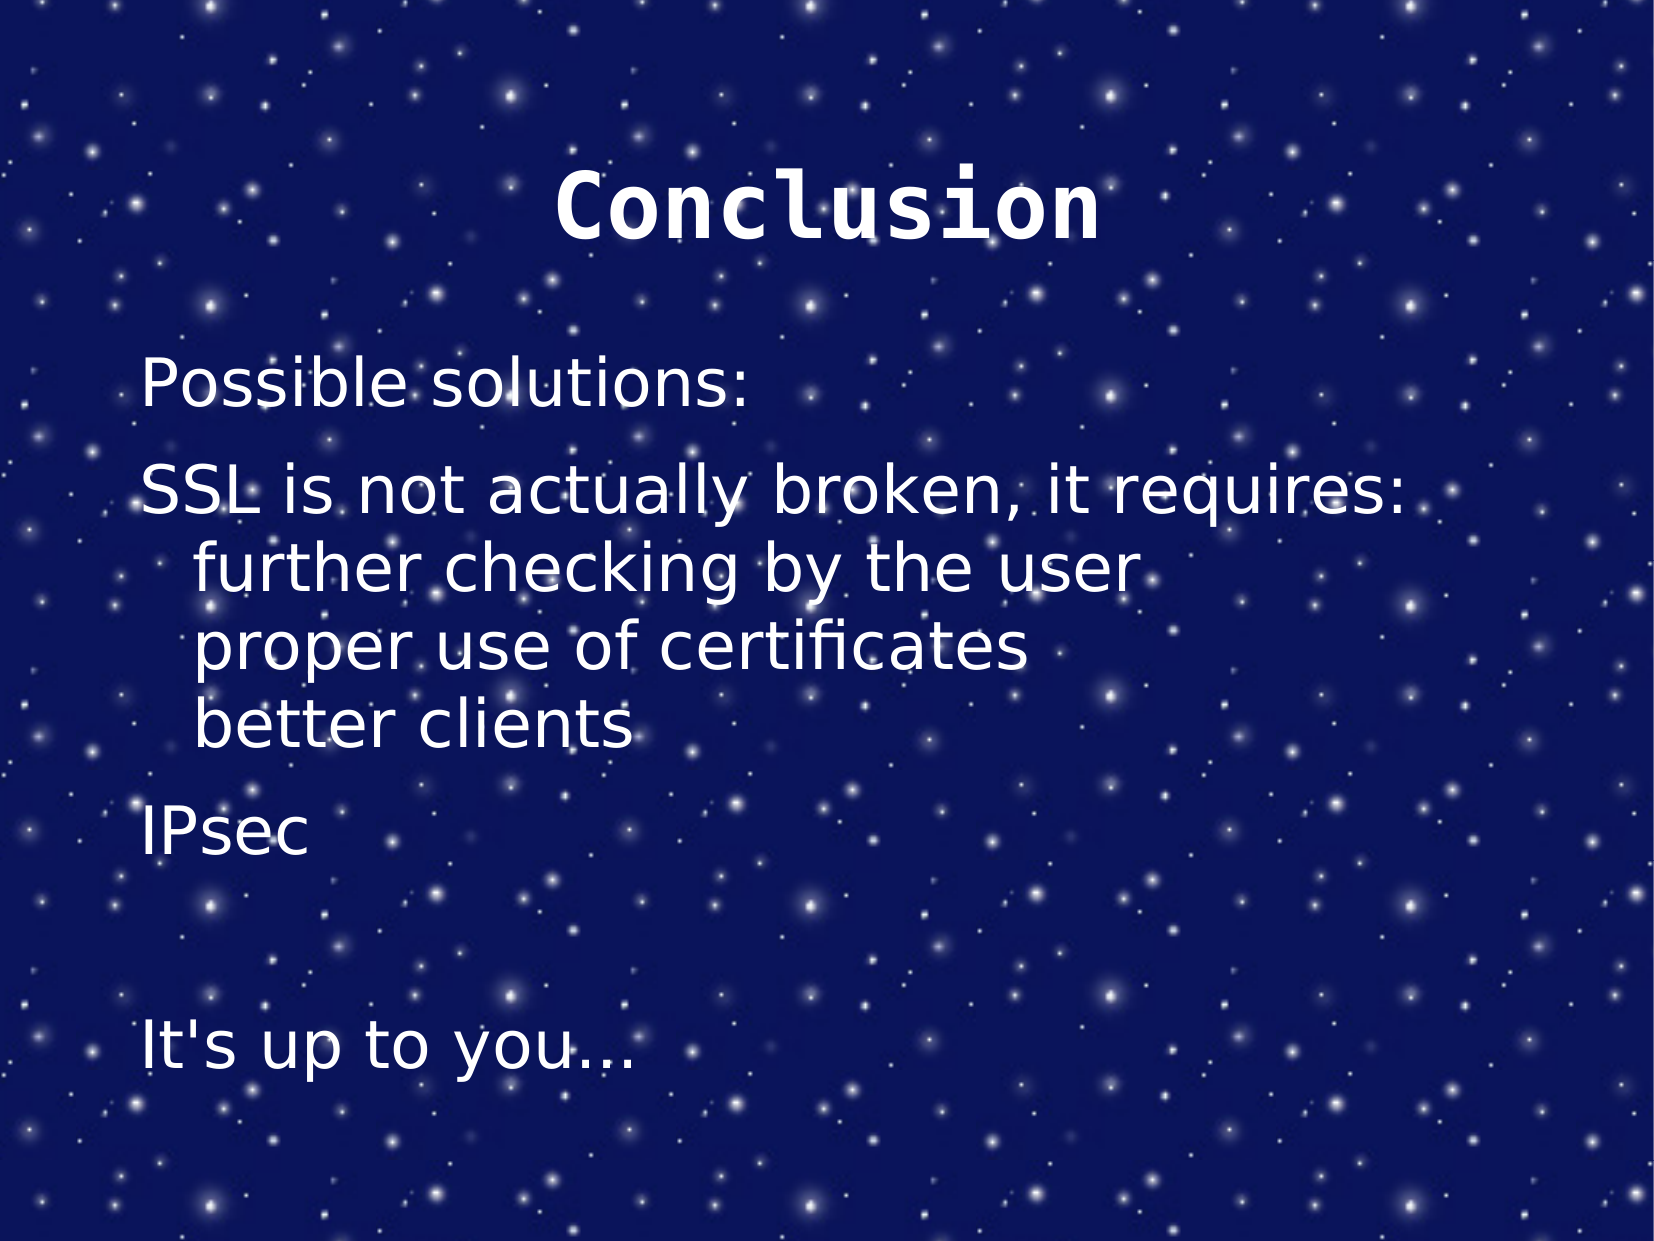

# Conclusion
Possible solutions:
SSL is not actually broken, it requires:
further checking by the user
proper use of certificates
better clients
IPsec
It's up to you...